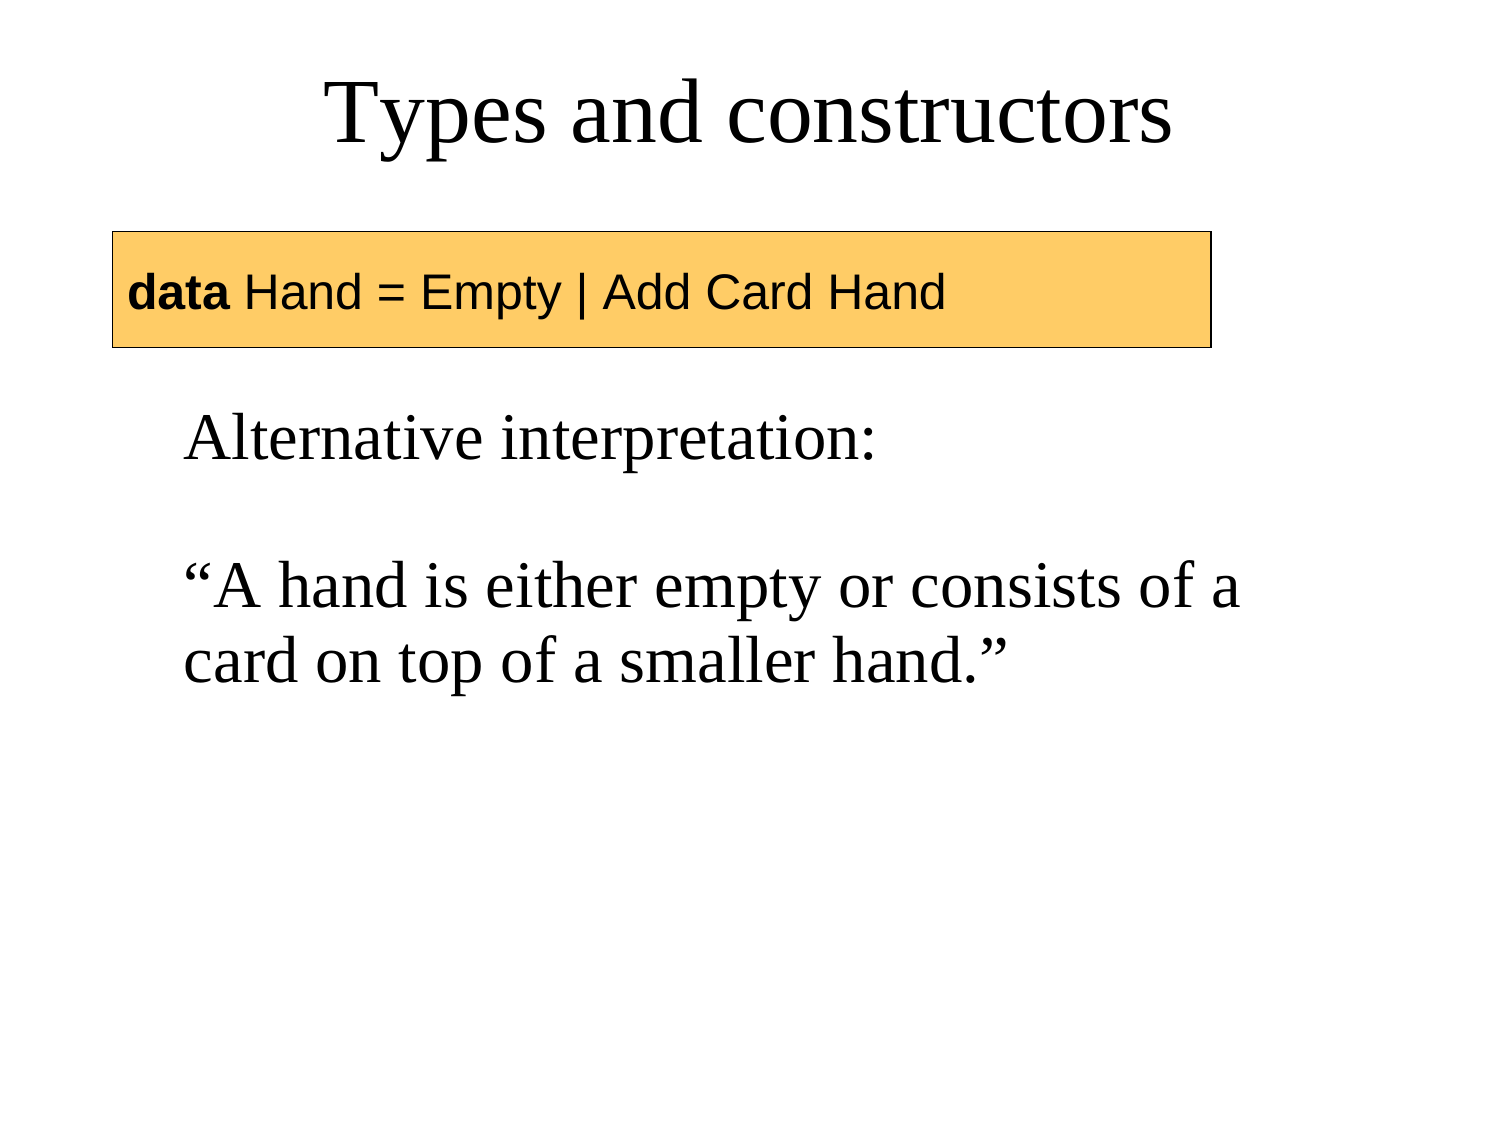

# Types and constructors
data Hand = Empty | Add Card Hand
Alternative interpretation:
“A hand is either empty or consists of a card on top of a smaller hand.”